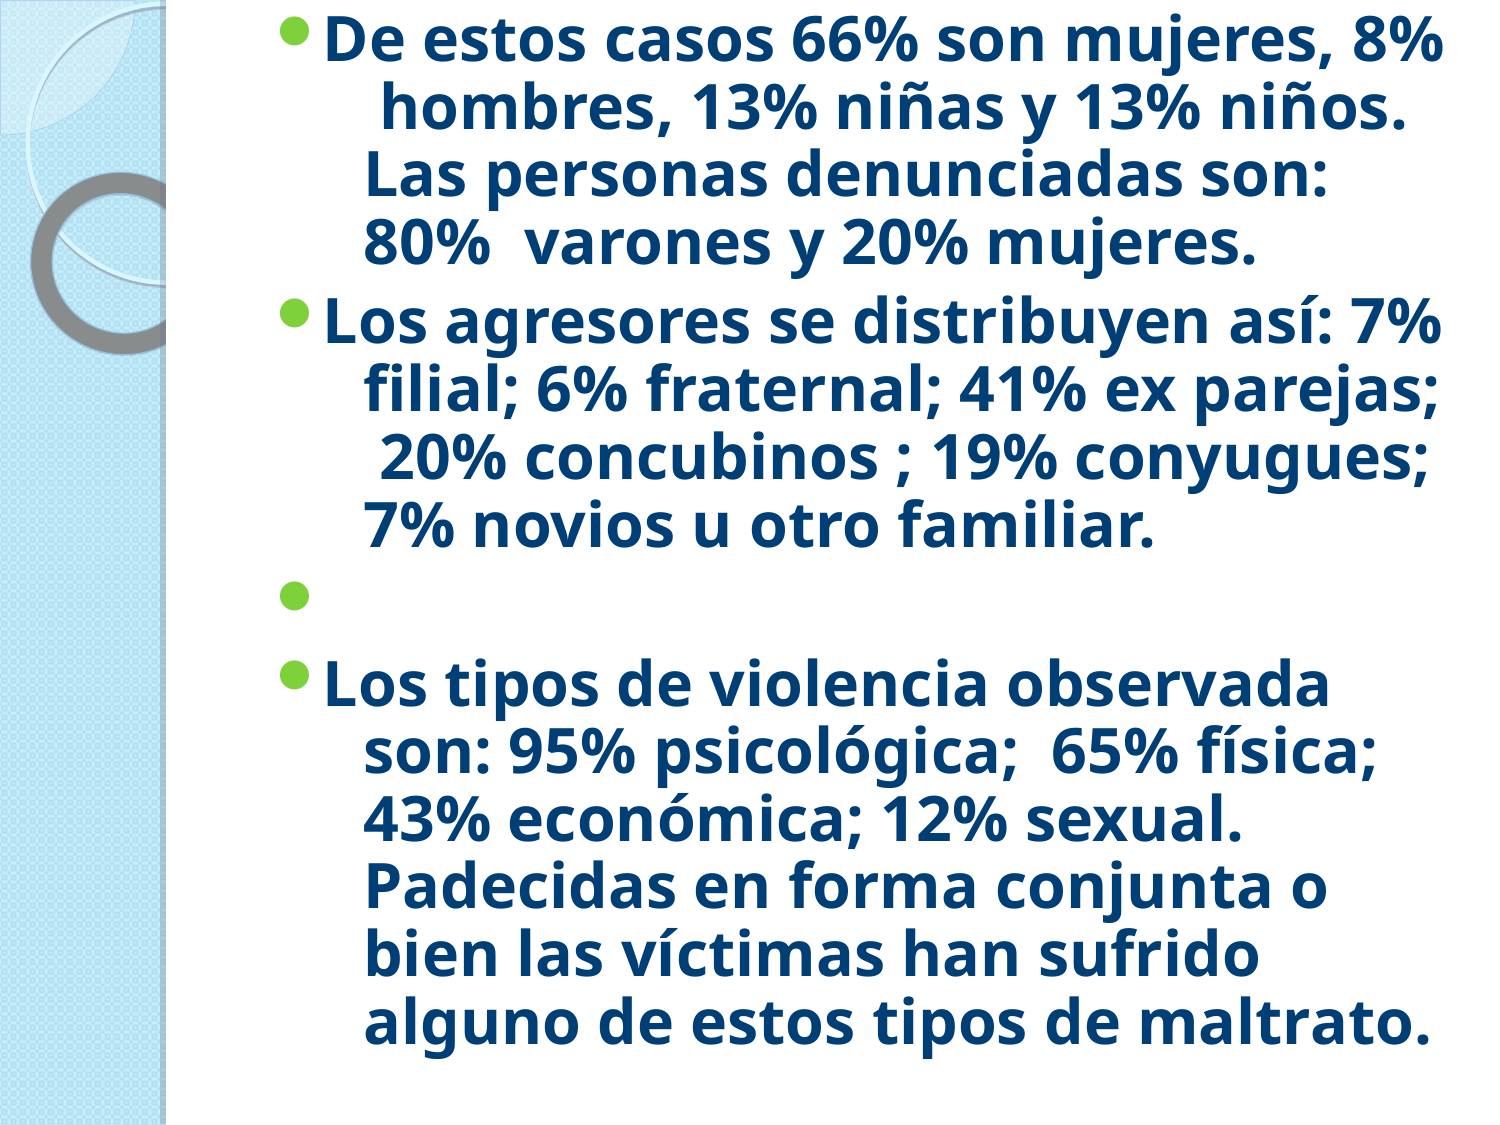

# De estos casos 66% son mujeres, 8% hombres, 13% niñas y 13% niños. Las personas denunciadas son: 80% varones y 20% mujeres.
Los agresores se distribuyen así: 7% filial; 6% fraternal; 41% ex parejas; 20% concubinos ; 19% conyugues; 7% novios u otro familiar.
Los tipos de violencia observada son: 95% psicológica; 65% física; 43% económica; 12% sexual. Padecidas en forma conjunta o bien las víctimas han sufrido alguno de estos tipos de maltrato.